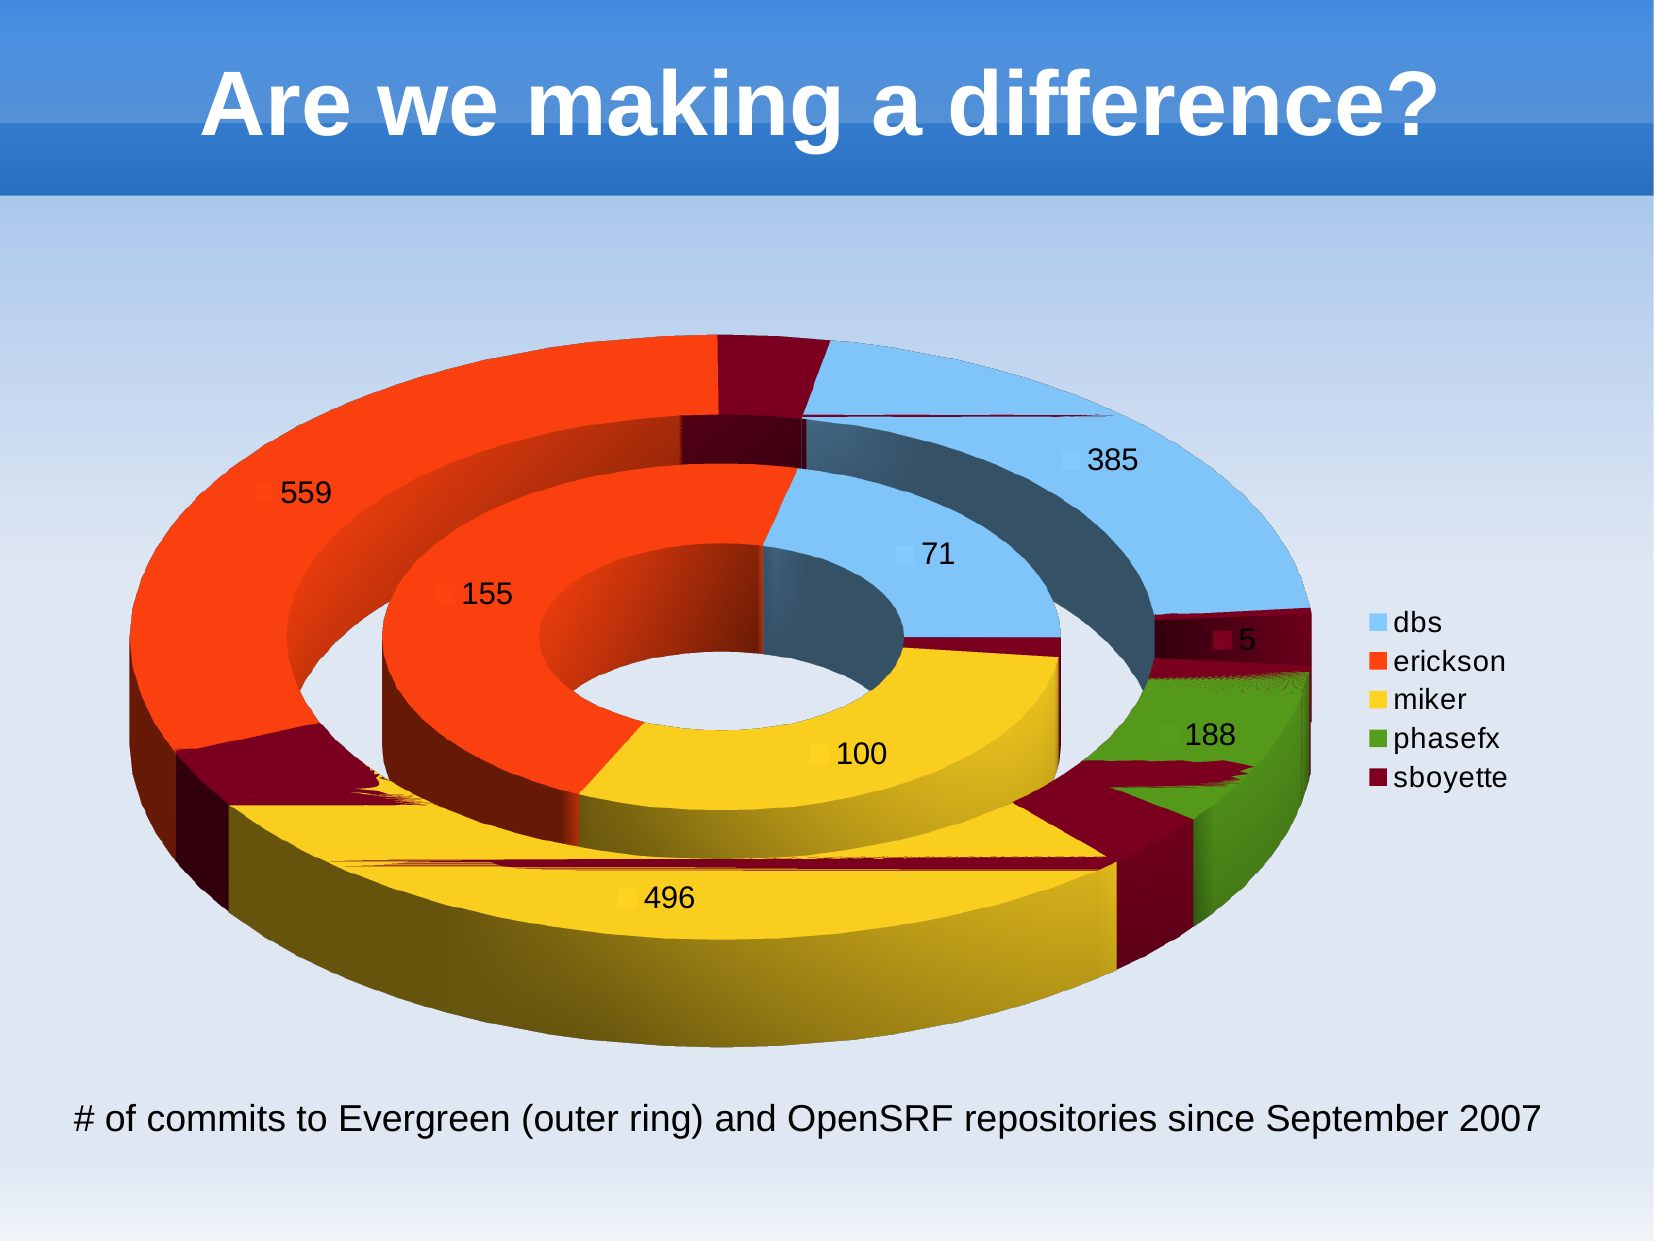

# Are we making a difference?
### Chart
| Category | Evergreen | OpenSRF |
|---|---|---|
| dbs | 385.0 | 71.0 |
| erickson | 559.0 | 155.0 |
| miker | 496.0 | 100.0 |
| phasefx | 188.0 | 0.0 |
| sboyette | 5.0 | 6.0 |# of commits to Evergreen (outer ring) and OpenSRF repositories since September 2007